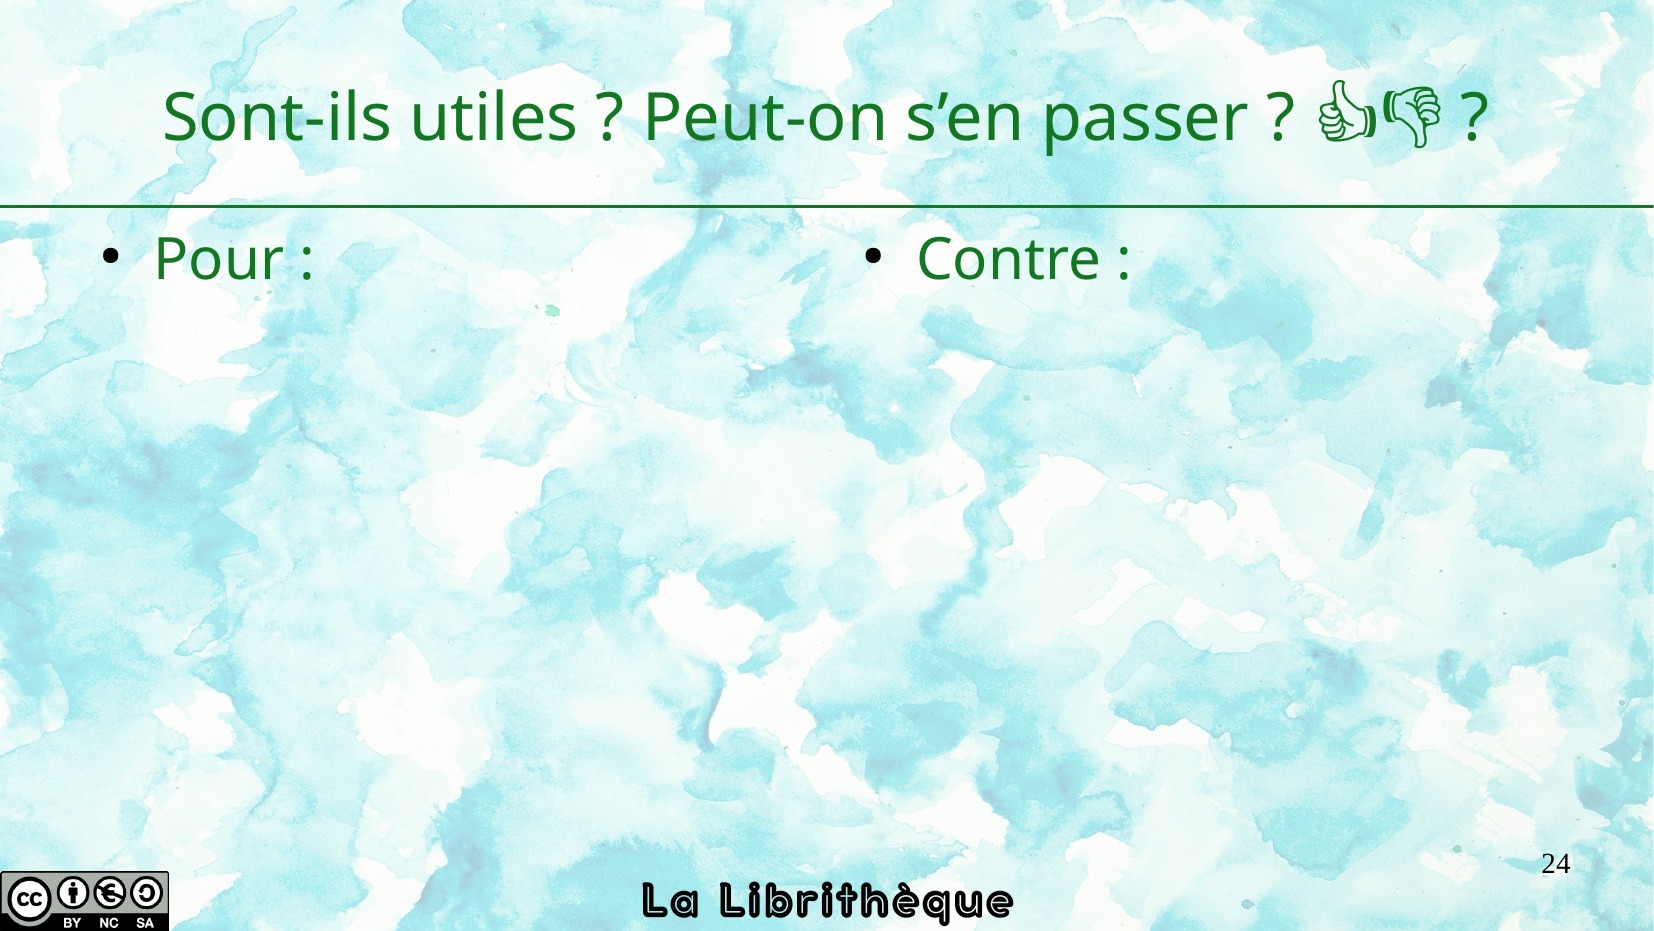

# Sont-ils utiles ? Peut-on s’en passer ? 👍👎 ?
Pour :
Contre :
24